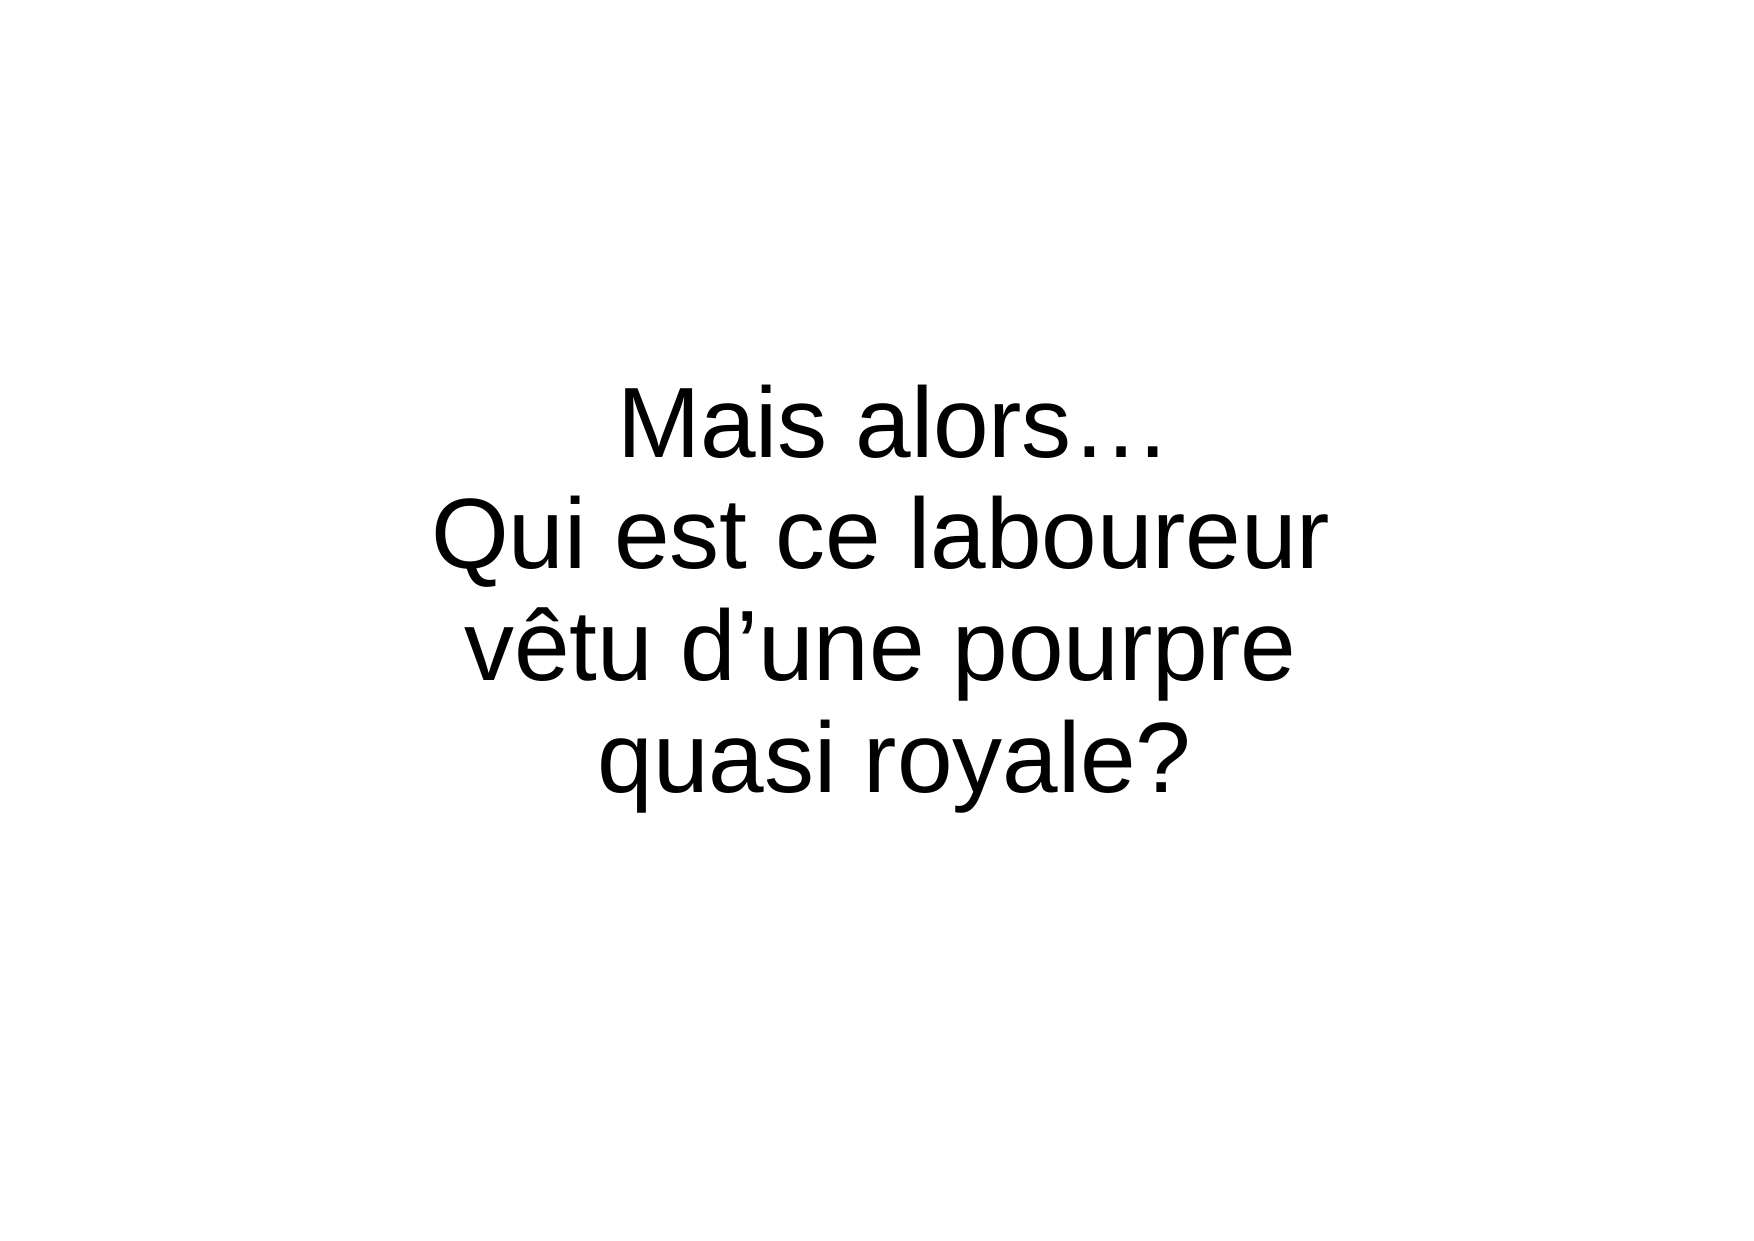

Mais alors…
Qui est ce laboureur
vêtu d’une pourpre
quasi royale?